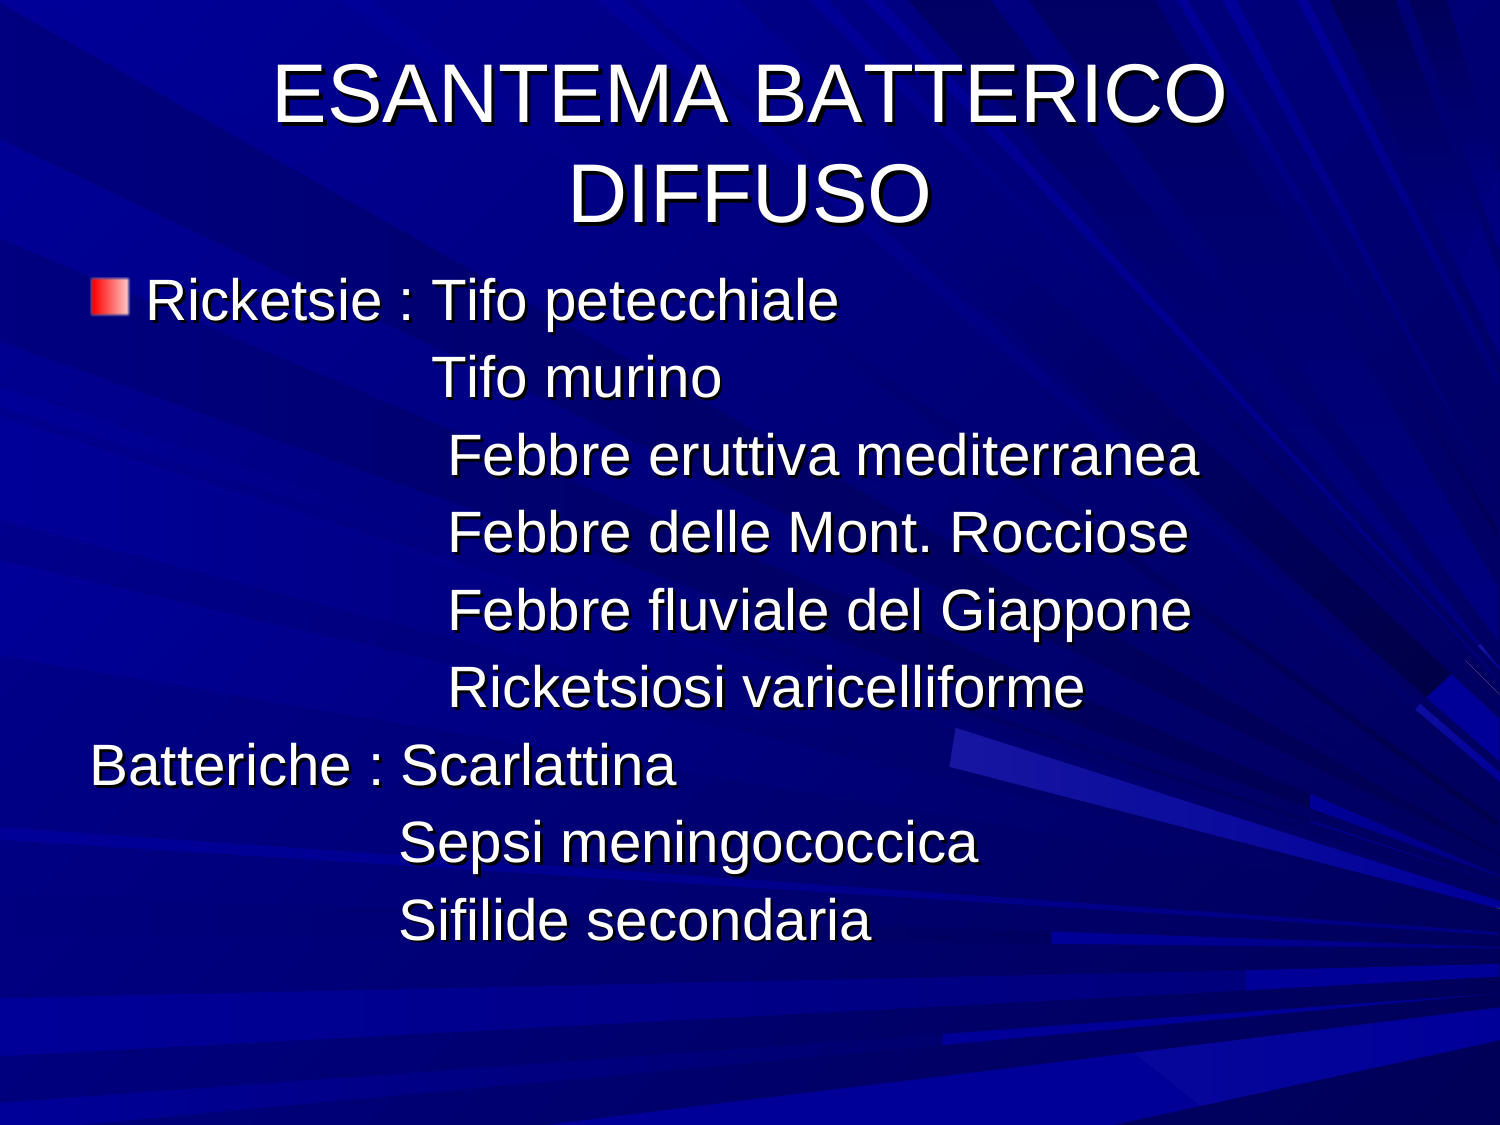

# ESANTEMA BATTERICO DIFFUSO
Ricketsie : Tifo petecchiale
 Tifo murino
 Febbre eruttiva mediterranea
 Febbre delle Mont. Rocciose
 Febbre fluviale del Giappone
 Ricketsiosi varicelliforme
Batteriche : Scarlattina
 Sepsi meningococcica
 Sifilide secondaria